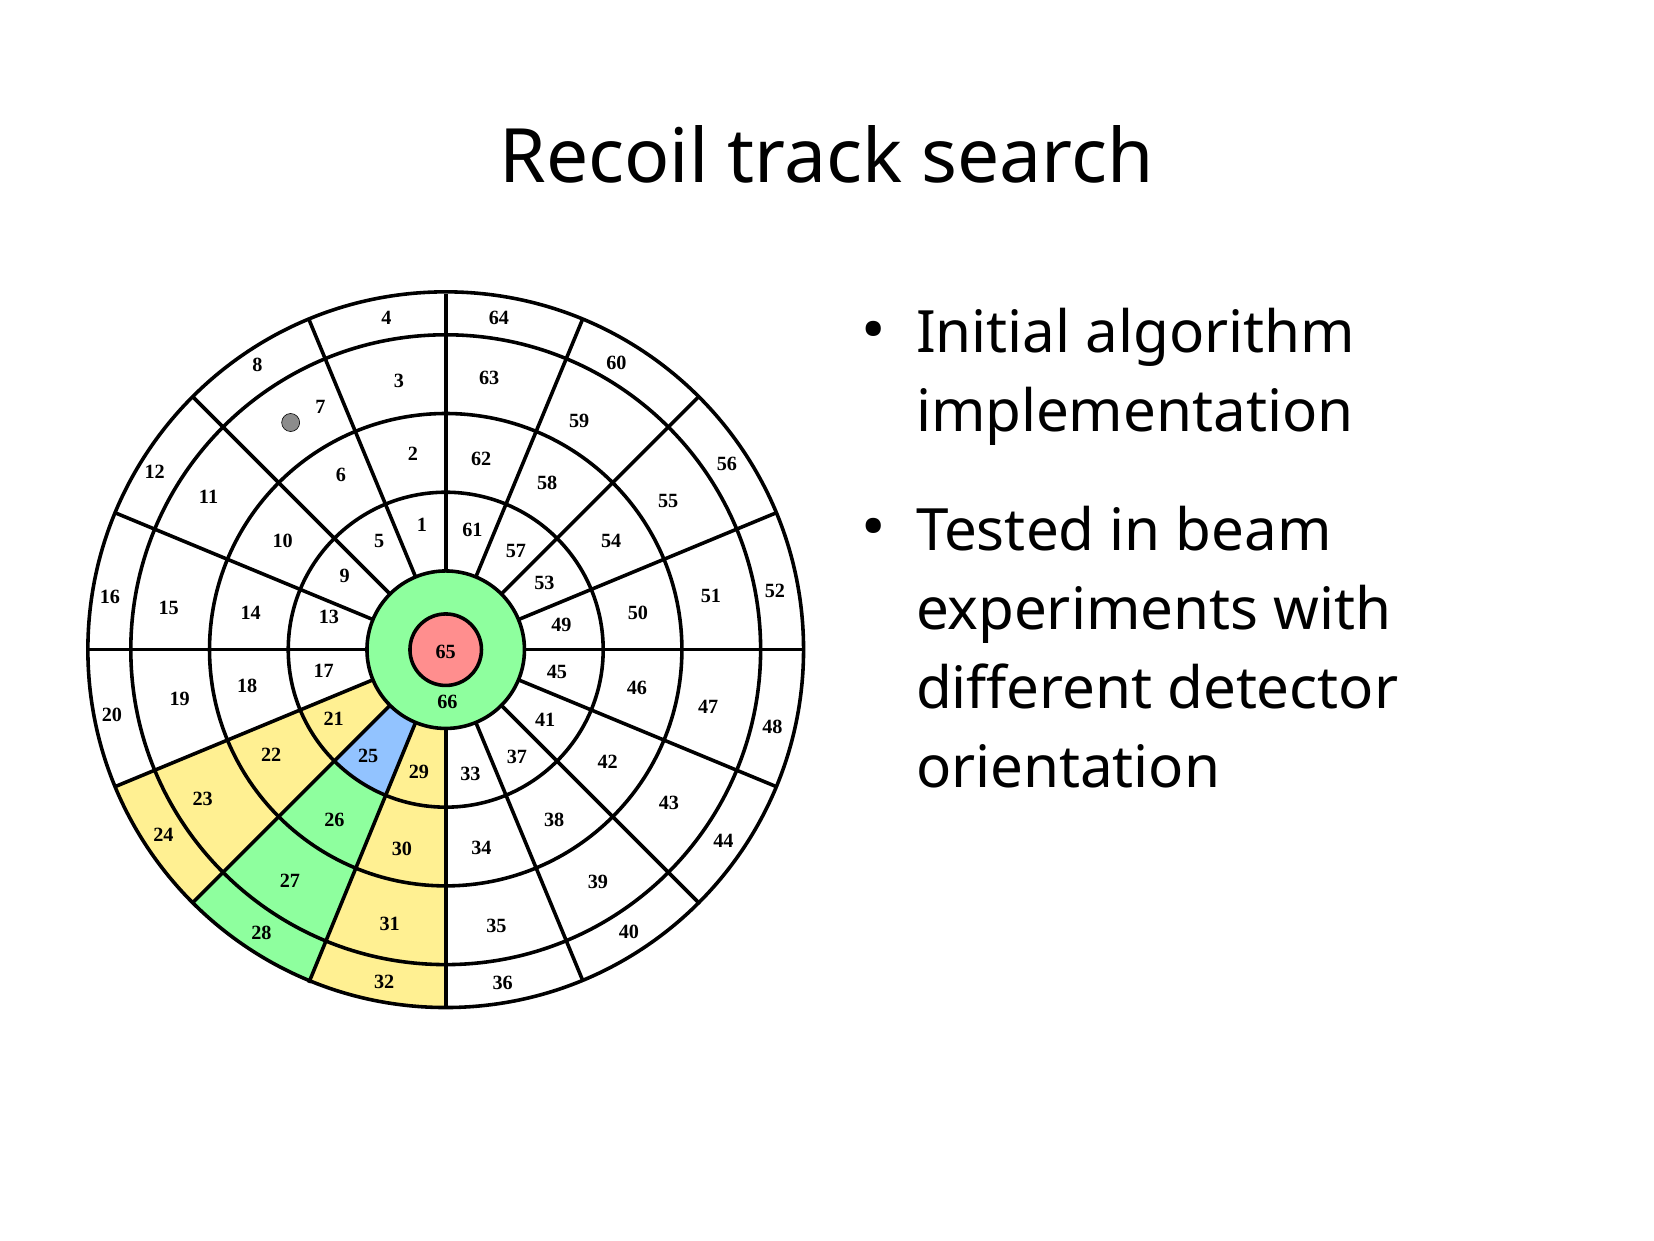

# Recoil track search
Initial algorithm implementation
Tested in beam experiments with different detector orientation